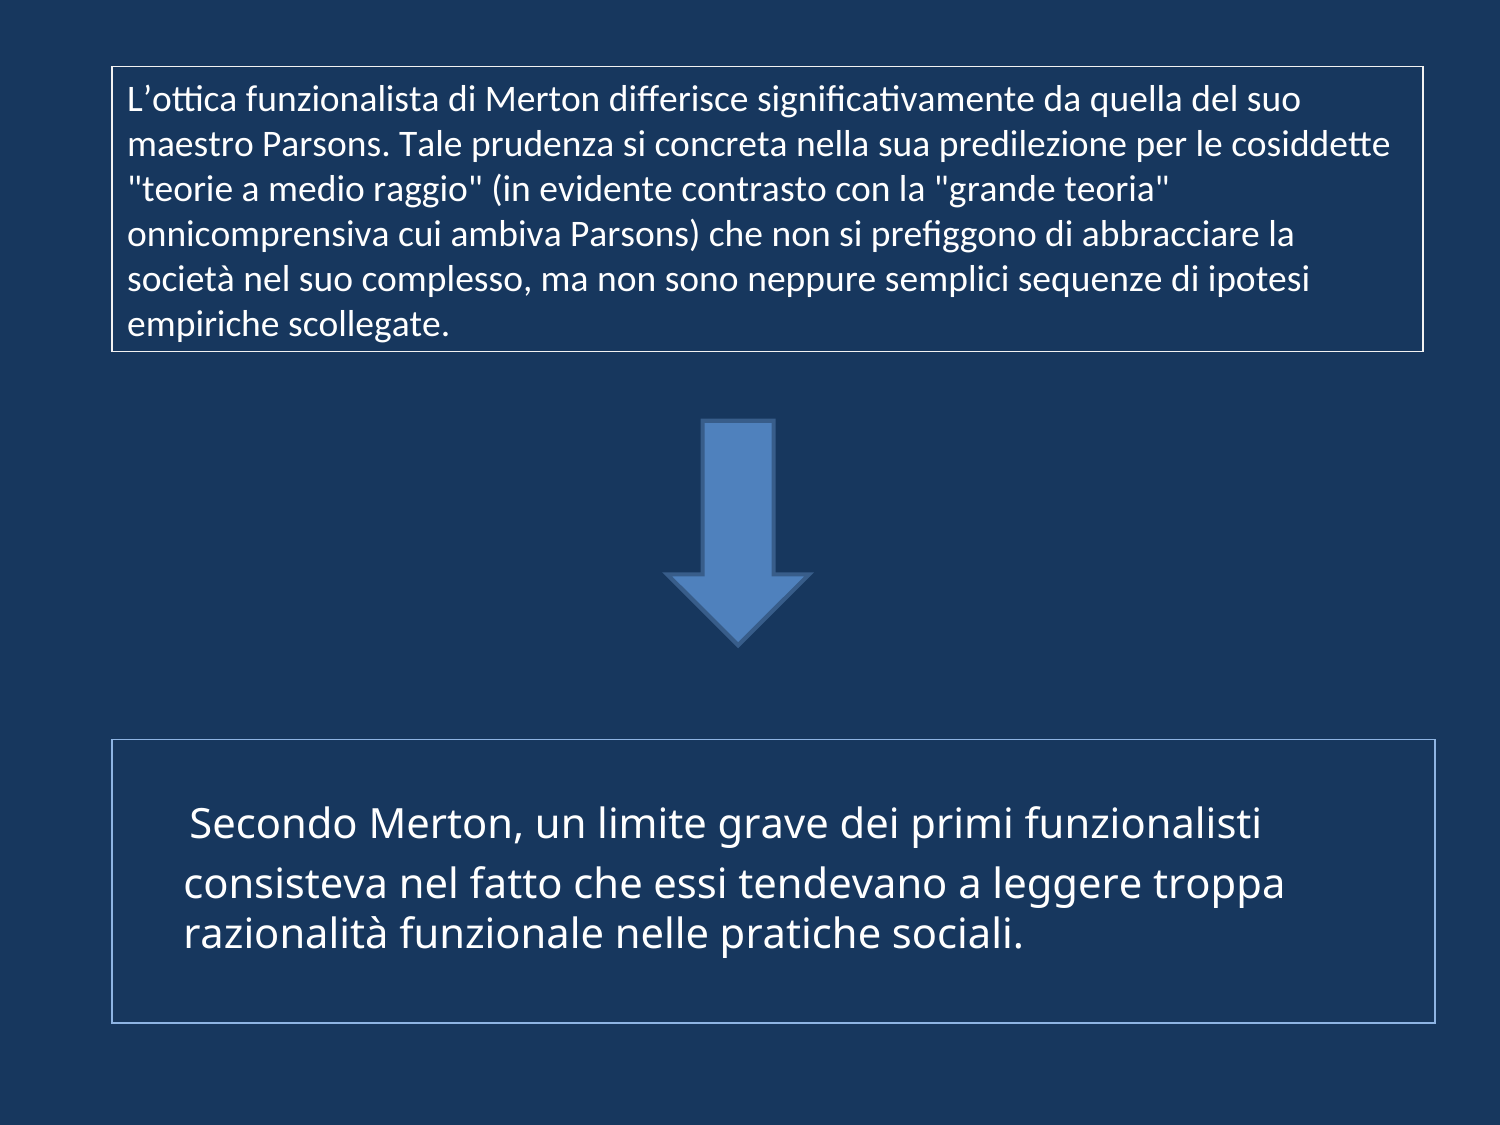

L’ottica funzionalista di Merton differisce significativamente da quella del suo maestro Parsons. Tale prudenza si concreta nella sua predilezione per le cosiddette "teorie a medio raggio" (in evidente contrasto con la "grande teoria" onnicomprensiva cui ambiva Parsons) che non si prefiggono di abbracciare la società nel suo complesso, ma non sono neppure semplici sequenze di ipotesi empiriche scollegate.
# Secondo Merton, un limite grave dei primi funzionalisti consisteva nel fatto che essi tendevano a leggere troppa razionalità funzionale nelle pratiche sociali.